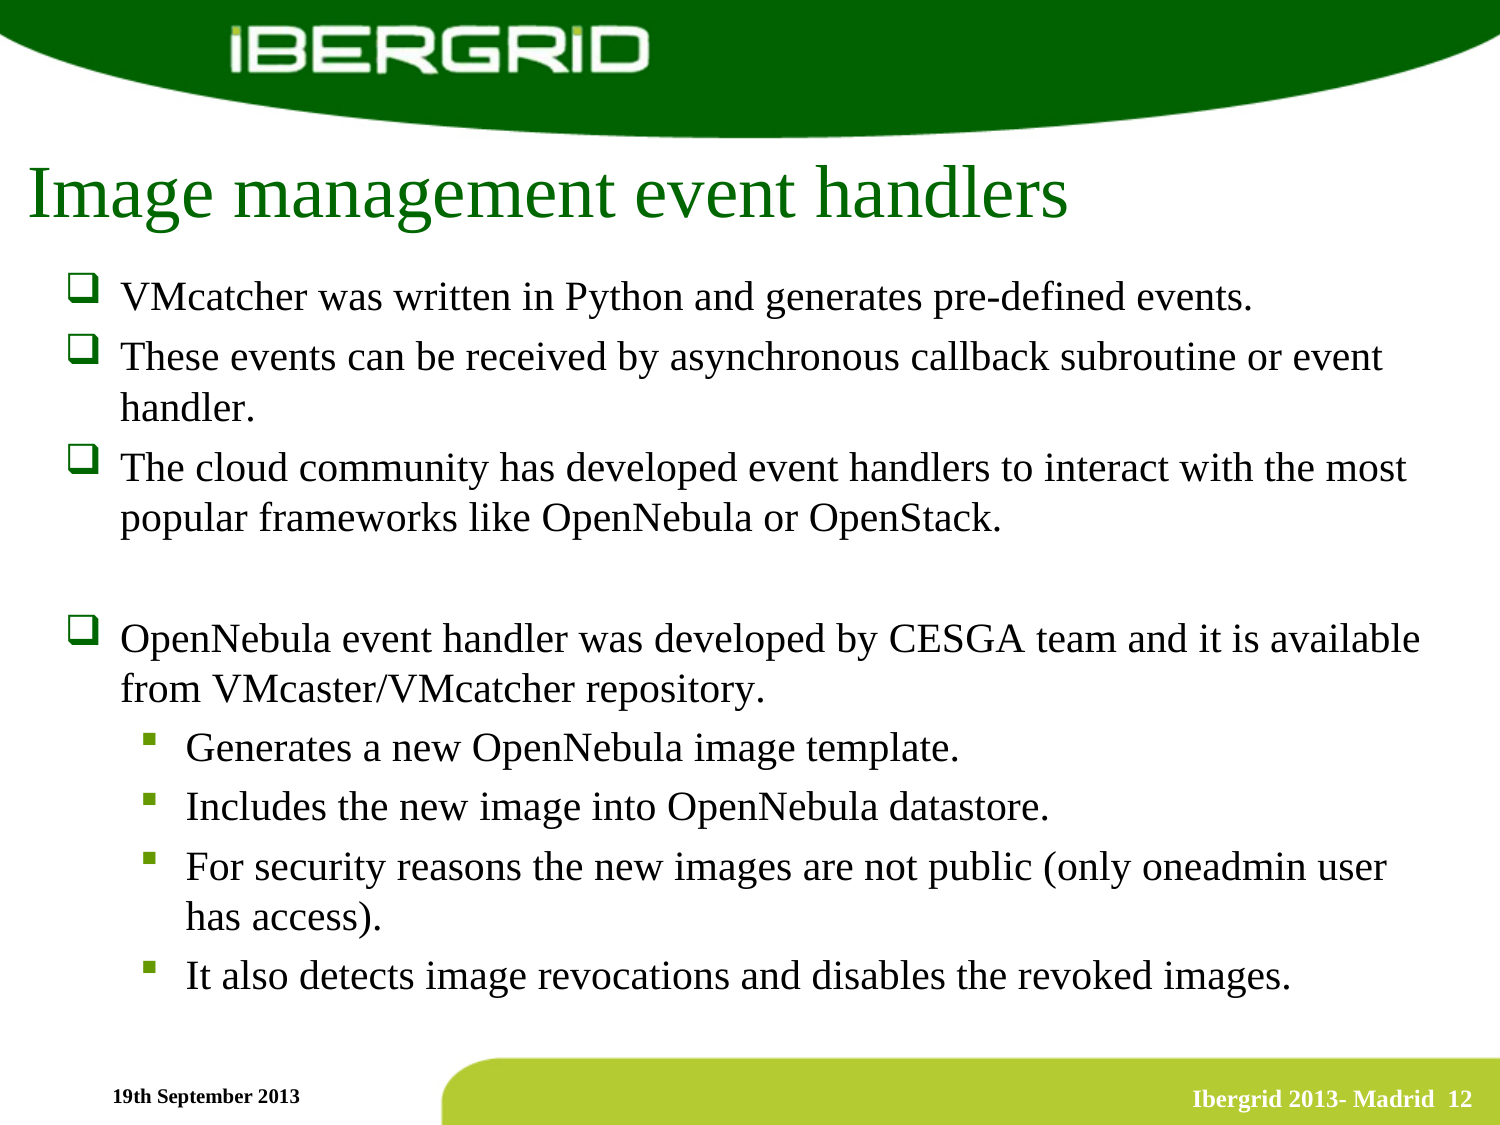

Image management event handlers
VMcatcher was written in Python and generates pre-defined events.
These events can be received by asynchronous callback subroutine or event handler.
The cloud community has developed event handlers to interact with the most popular frameworks like OpenNebula or OpenStack.
OpenNebula event handler was developed by CESGA team and it is available from VMcaster/VMcatcher repository.
Generates a new OpenNebula image template.
Includes the new image into OpenNebula datastore.
For security reasons the new images are not public (only oneadmin user has access).
It also detects image revocations and disables the revoked images.
19th September 2013
Ibergrid 2013- Madrid